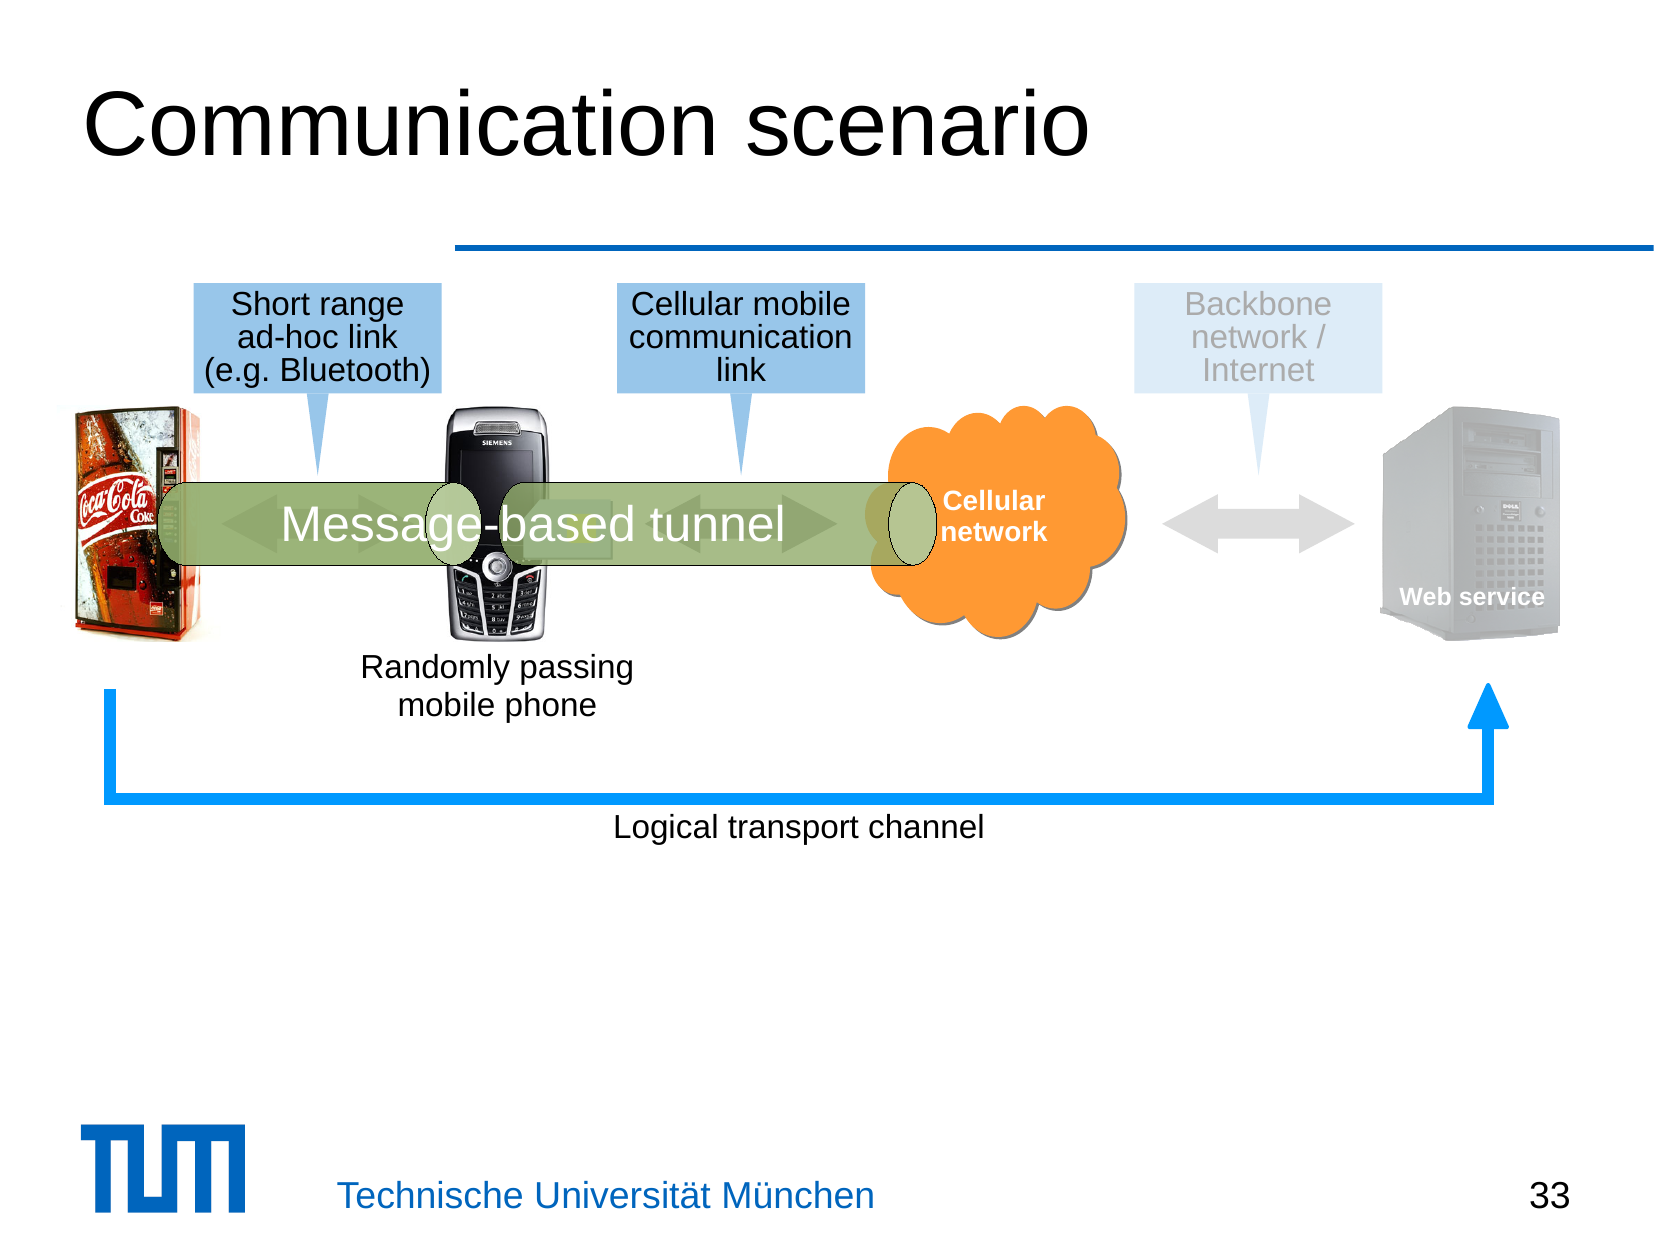

# Communication scenario
Short range
ad-hoc link
(e.g. Bluetooth)
Cellular mobile communication link
Backbone network /
Internet
Web service
Message-based tunnel
Randomly passing
mobile phone
Logical transport channel
33